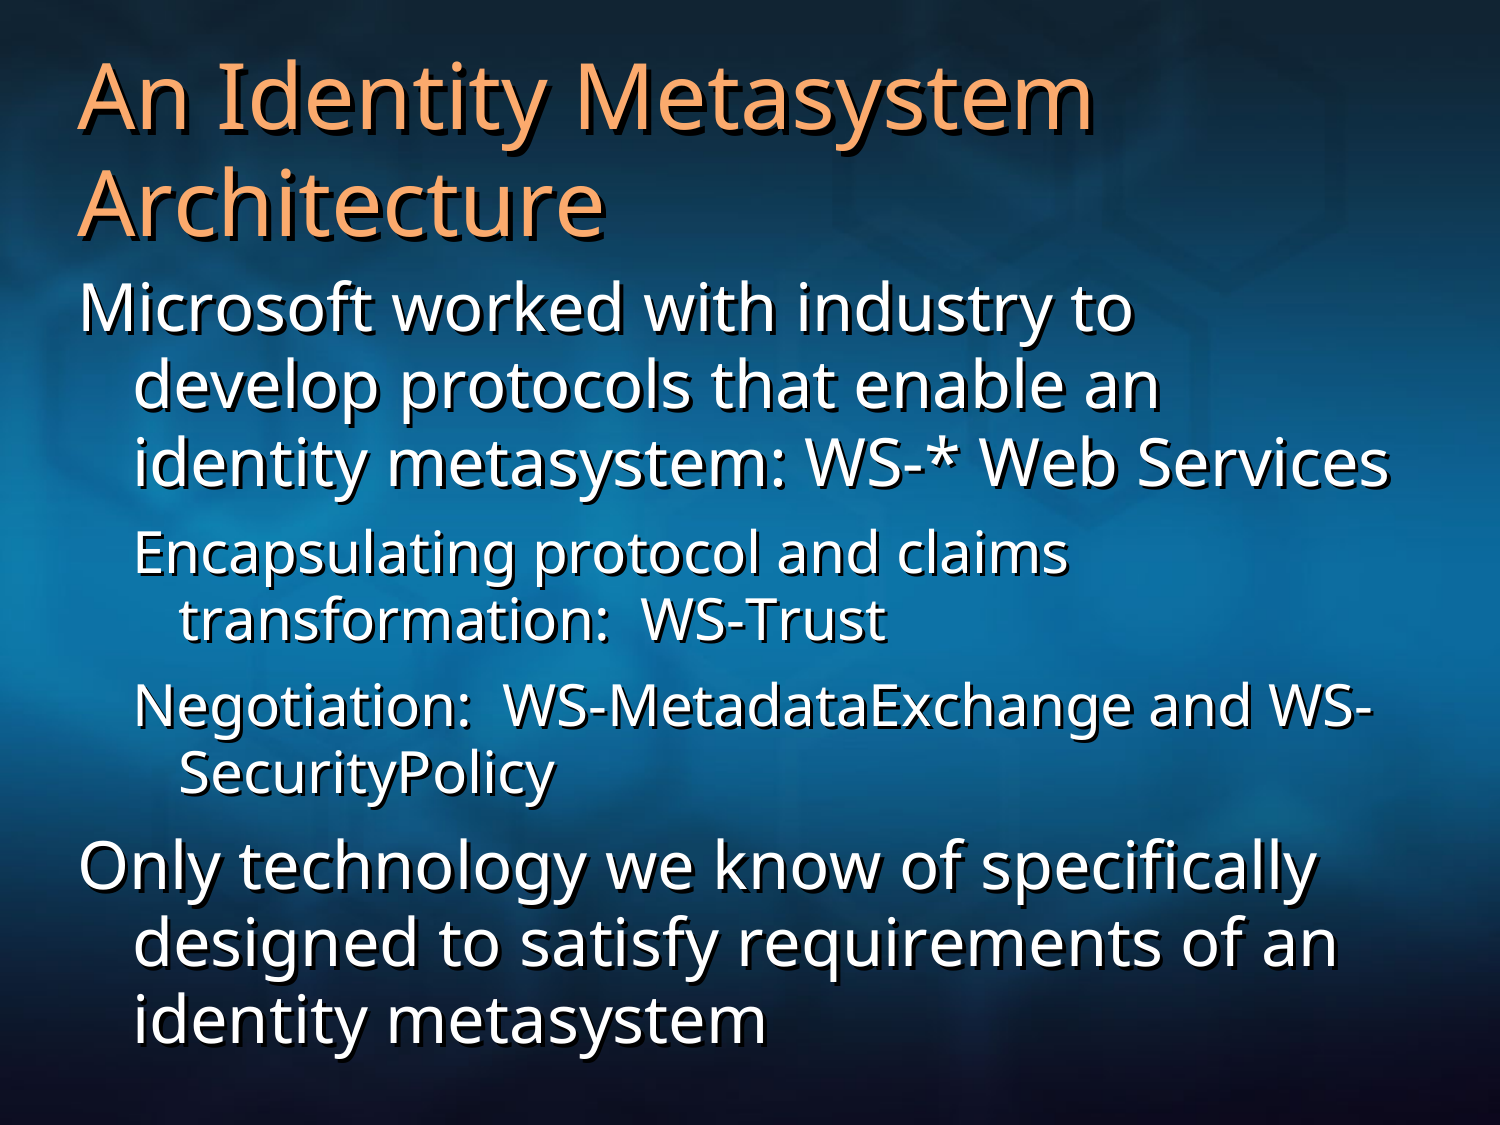

# An Identity Metasystem Architecture
Microsoft worked with industry to develop protocols that enable an identity metasystem: WS-* Web Services
Encapsulating protocol and claims transformation: WS-Trust
Negotiation: WS-MetadataExchange and WS-SecurityPolicy
Only technology we know of specifically designed to satisfy requirements of an identity metasystem